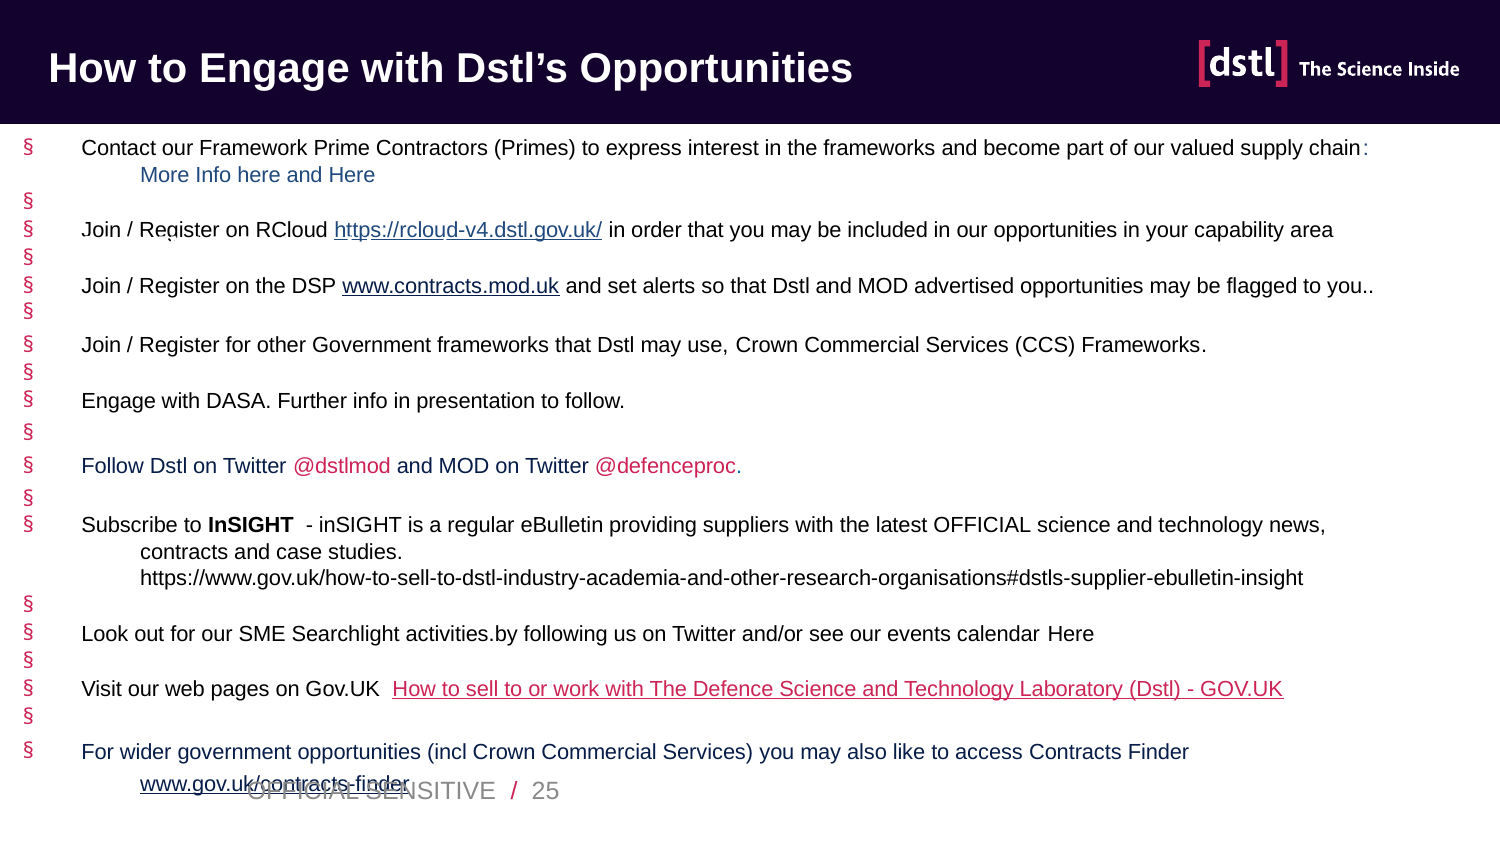

How to Engage with Dstl’s Opportunities
Contact our Framework Prime Contractors (Primes) to express interest in the frameworks and become part of our valued supply chain: More Info here and Here
Join / Register on RCloud https://rcloud-v4.dstl.gov.uk/ in order that you may be included in our opportunities in your capability area
Join / Register on the DSP www.contracts.mod.uk and set alerts so that Dstl and MOD advertised opportunities may be flagged to you..
Join / Register for other Government frameworks that Dstl may use, Crown Commercial Services (CCS) Frameworks.
Engage with DASA. Further info in presentation to follow.
Follow Dstl on Twitter @dstlmod and MOD on Twitter @defenceproc.
Subscribe to InSIGHT - inSIGHT is a regular eBulletin providing suppliers with the latest OFFICIAL science and technology news, contracts and case studies. https://www.gov.uk/how-to-sell-to-dstl-industry-academia-and-other-research-organisations#dstls-supplier-ebulletin-insight
Look out for our SME Searchlight activities.by following us on Twitter and/or see our events calendar Here
Visit our web pages on Gov.UK How to sell to or work with The Defence Science and Technology Laboratory (Dstl) - GOV.UK
For wider government opportunities (incl Crown Commercial Services) you may also like to access Contracts Finder www.gov.uk/contracts-finder
# SUMMARY – How to engage
OFFICIAL SENSITIVE /